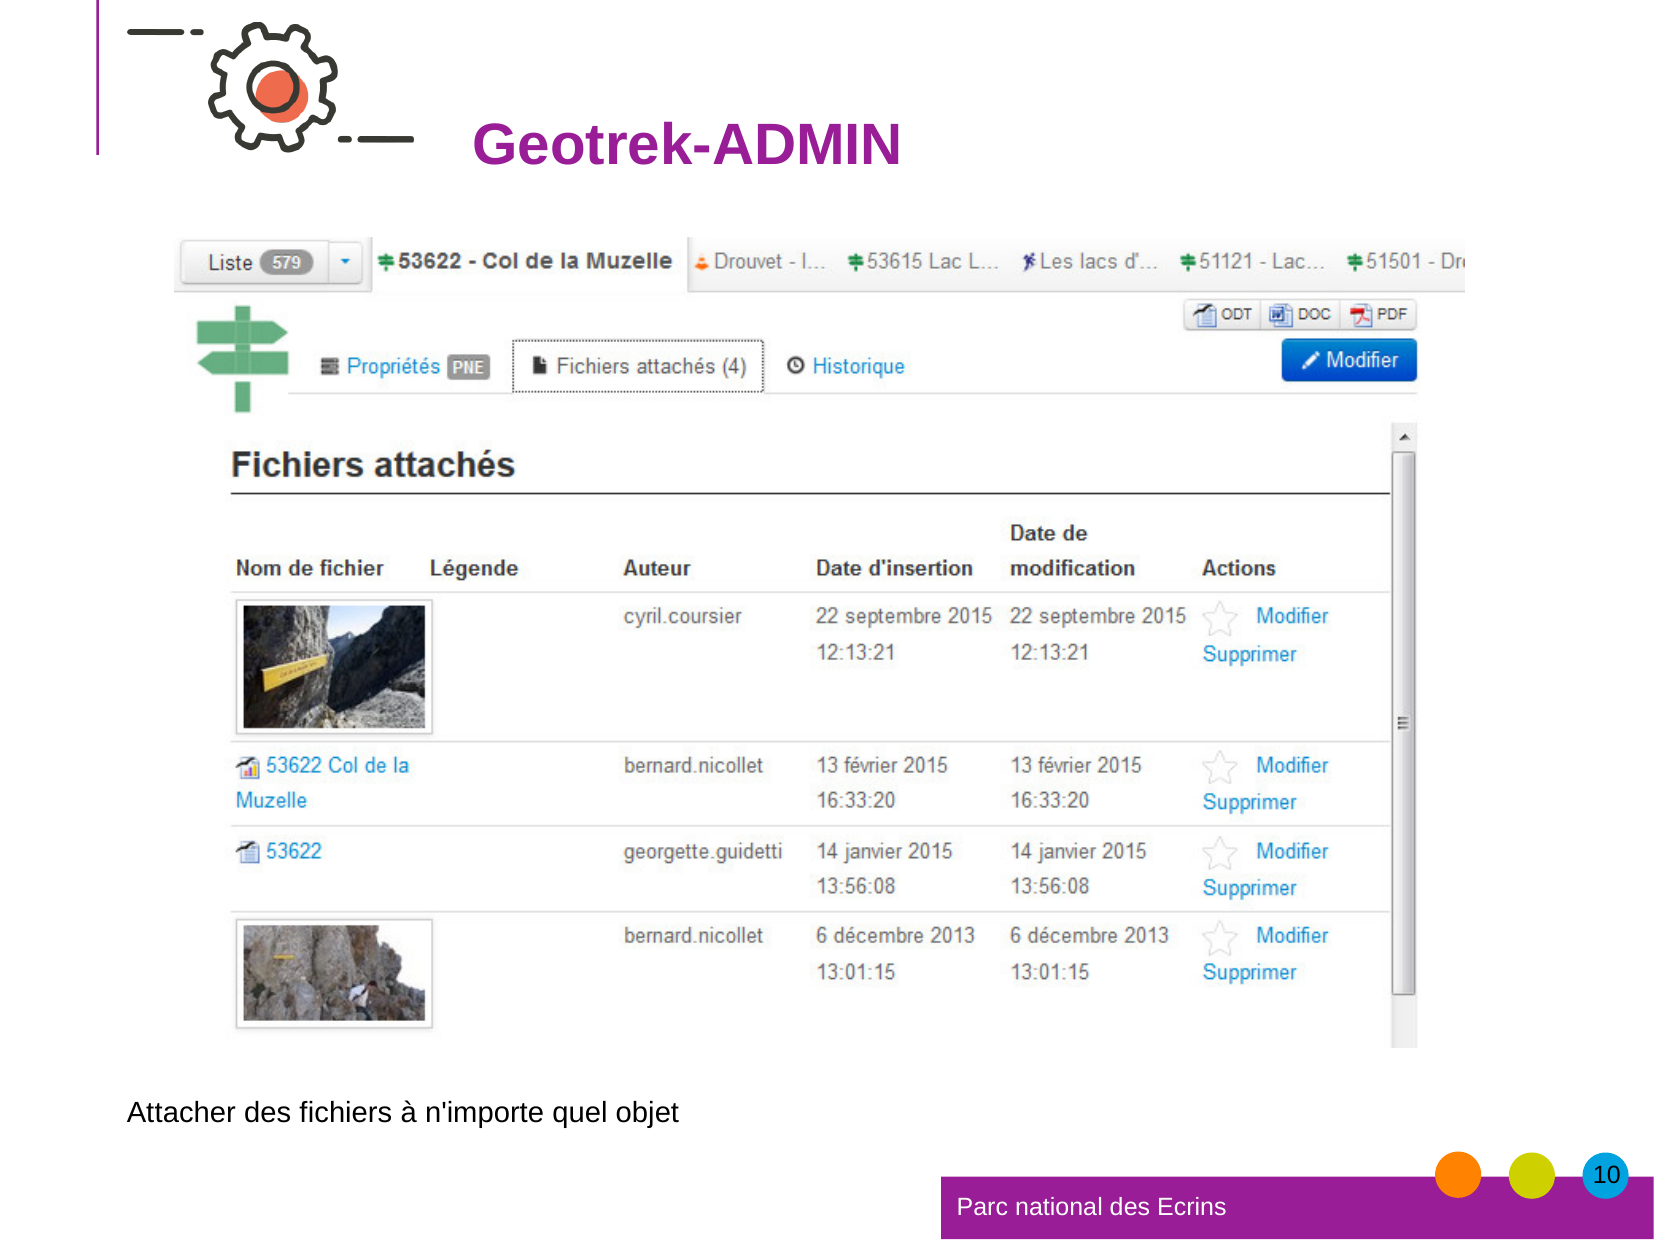

# Geotrek-ADMIN
Attacher des fichiers à n'importe quel objet